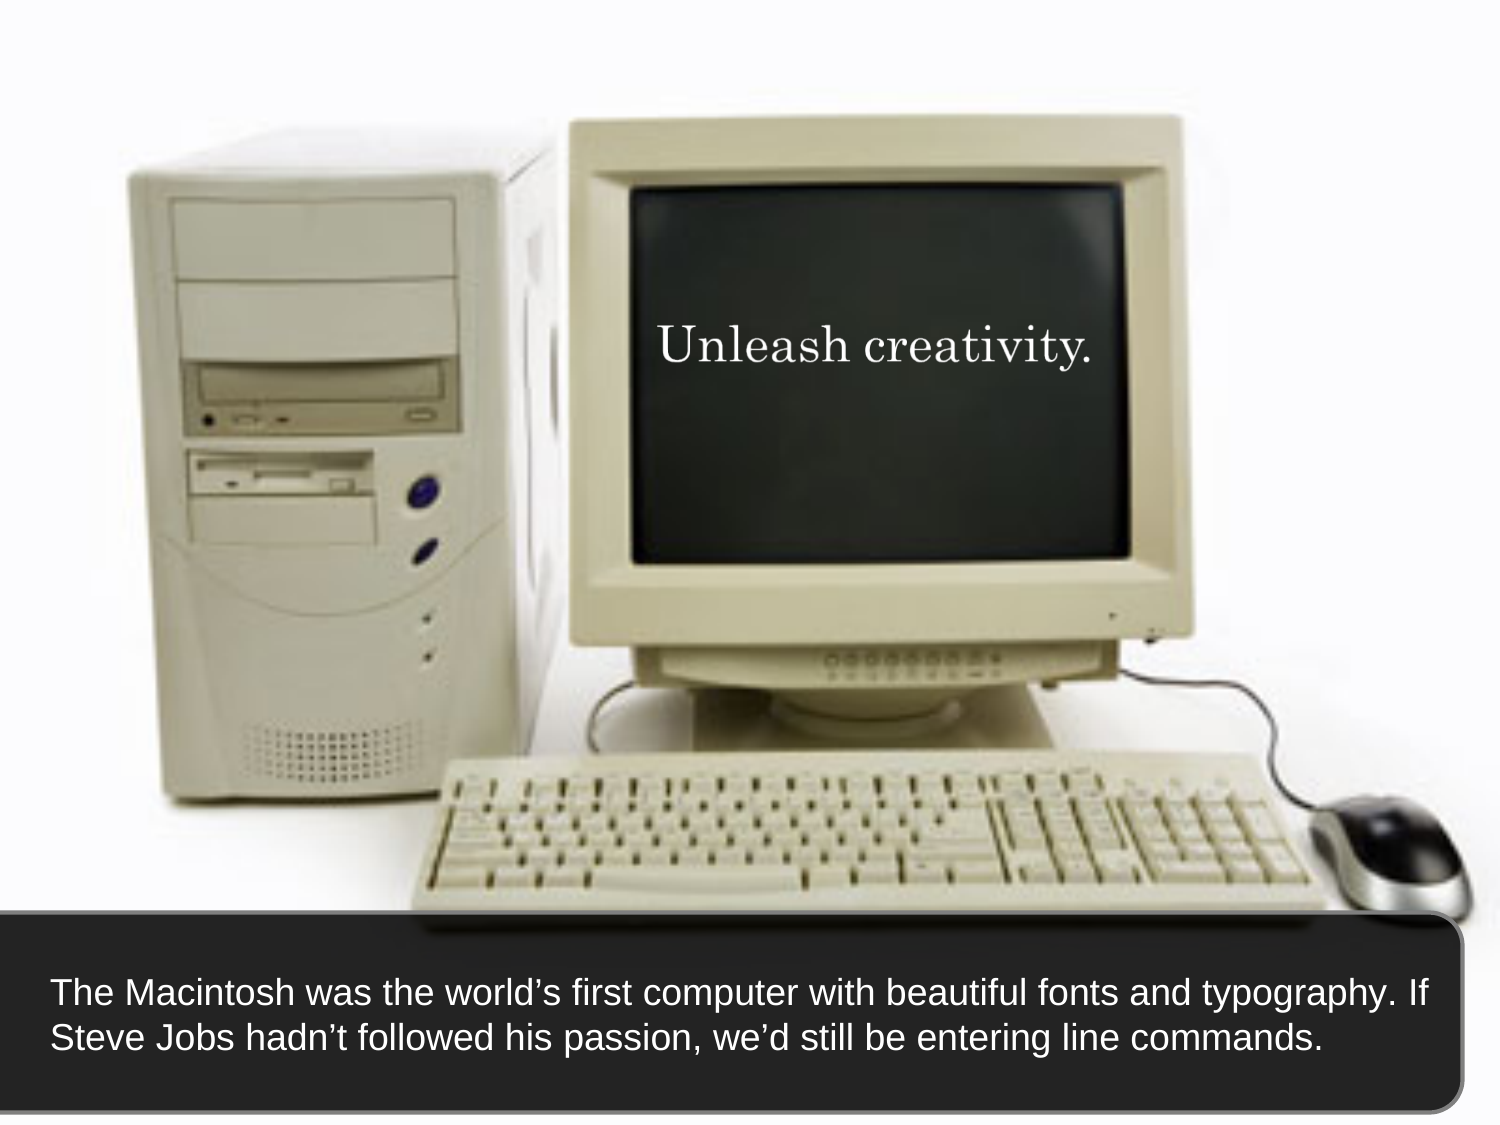

The Macintosh was the world’s first computer with beautiful fonts and typography. If Steve Jobs hadn’t followed his passion, we’d still be entering line commands.